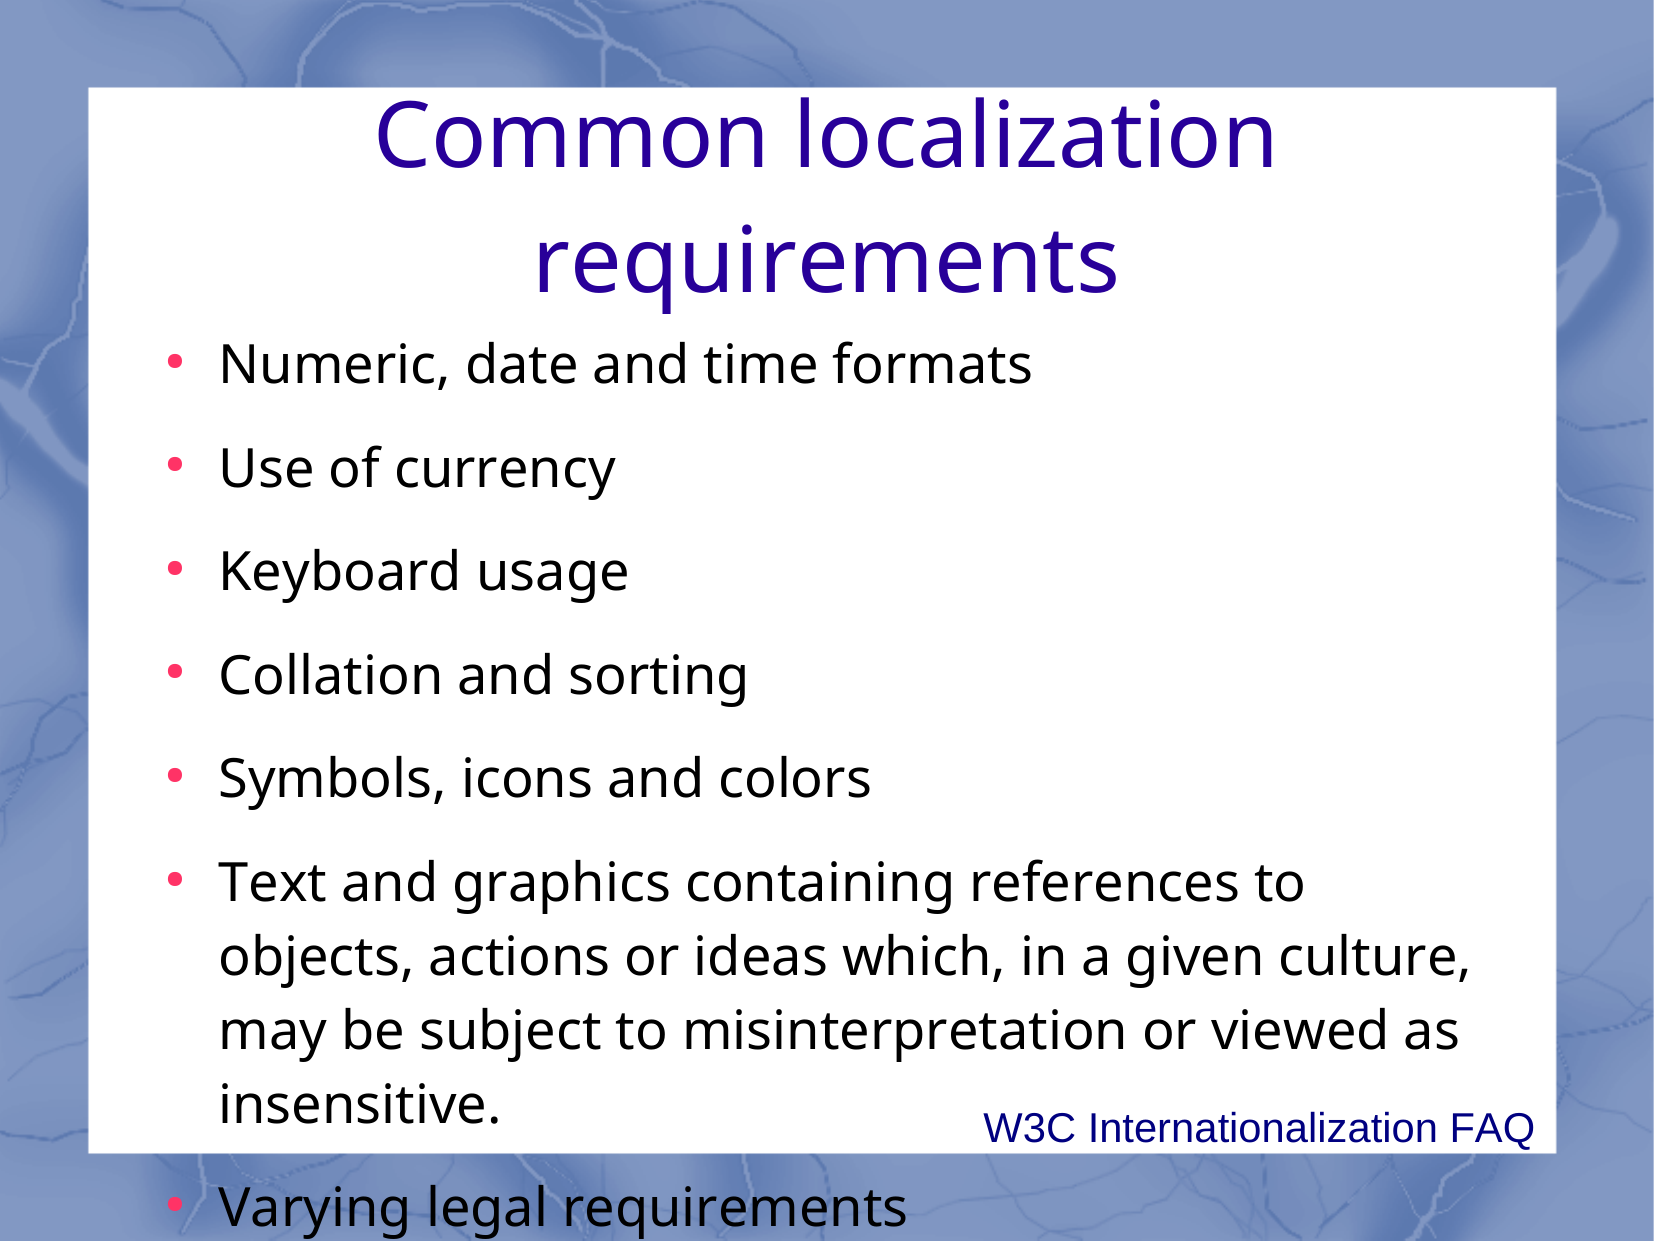

# Common localization requirements
Numeric, date and time formats
Use of currency
Keyboard usage
Collation and sorting
Symbols, icons and colors
Text and graphics containing references to objects, actions or ideas which, in a given culture, may be subject to misinterpretation or viewed as insensitive.
Varying legal requirements
W3C Internationalization FAQ